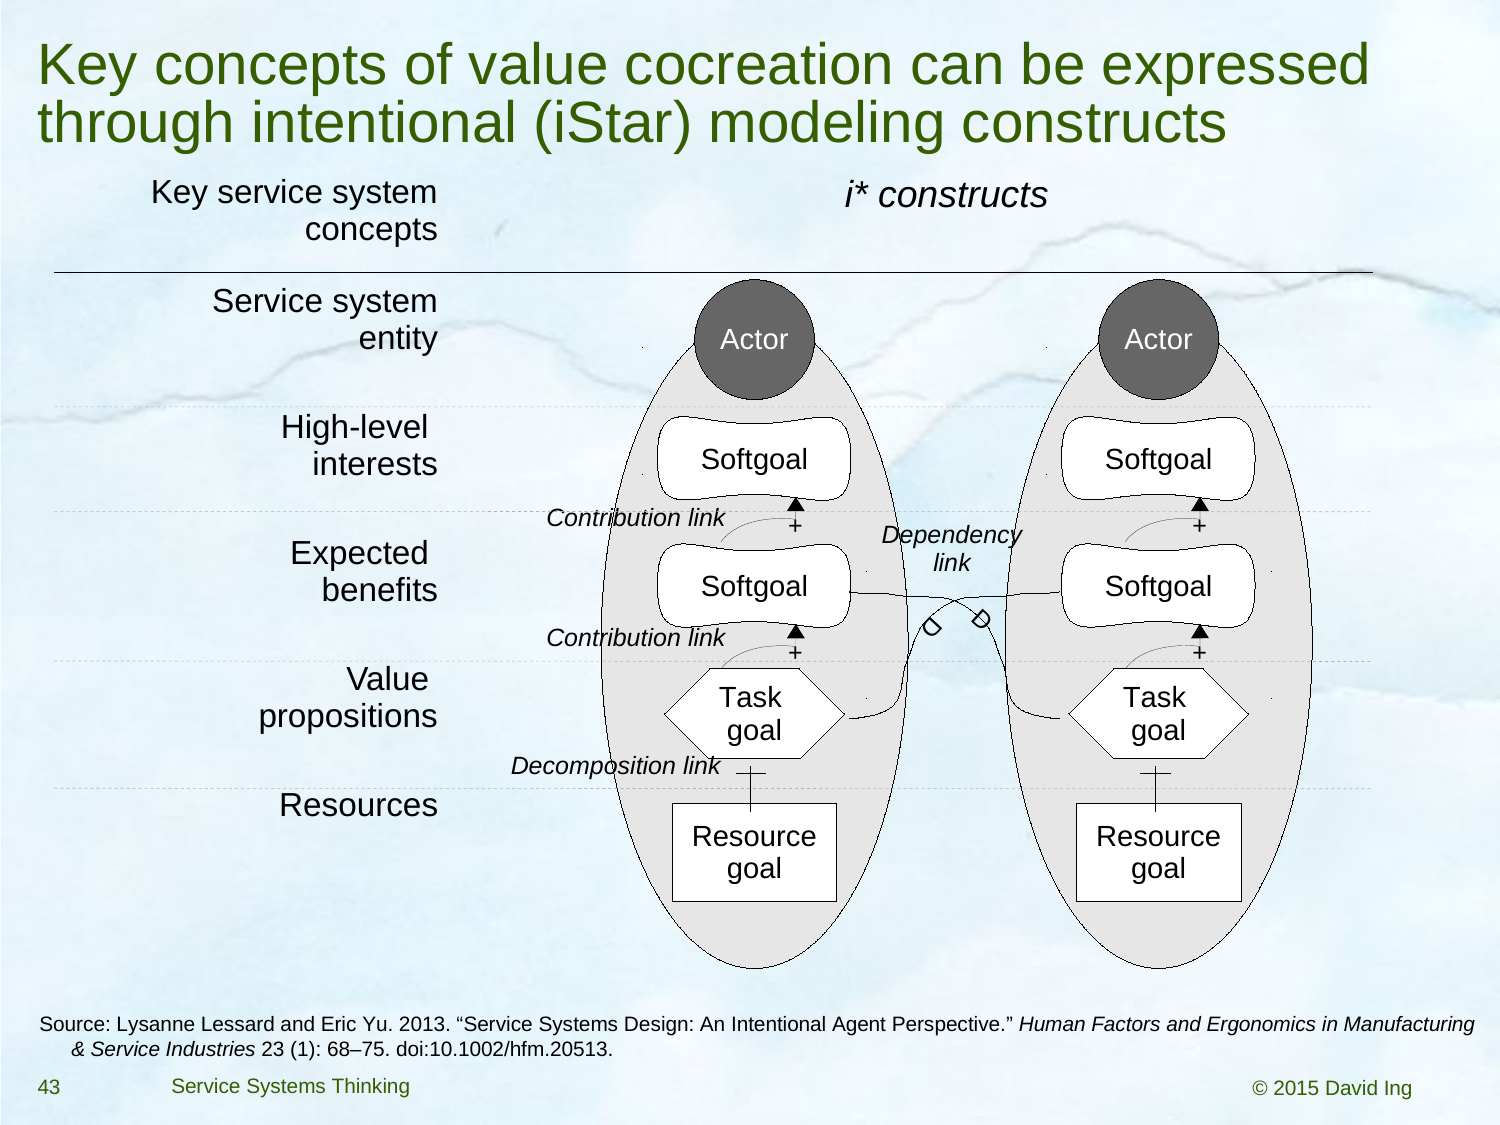

# Key concepts of value cocreation can be expressed through intentional (iStar) modeling constructs
| Key service system concepts | i\* constructs |
| --- | --- |
| Service system entity | |
| High-level interests | |
| Expected benefits | |
| Value propositions | |
| Resources | |
Actor
Actor
Softgoal
Softgoal
Softgoal
Softgoal
Contribution link
+
+
Dependency
link
D
D
Contribution link
+
+
Task
goal
Task
goal
Decomposition link
Resource
goal
Resource
goal
Source: Lysanne Lessard and Eric Yu. 2013. “Service Systems Design: An Intentional Agent Perspective.” Human Factors and Ergonomics in Manufacturing & Service Industries 23 (1): 68–75. doi:10.1002/hfm.20513.
Service Systems Thinking
43